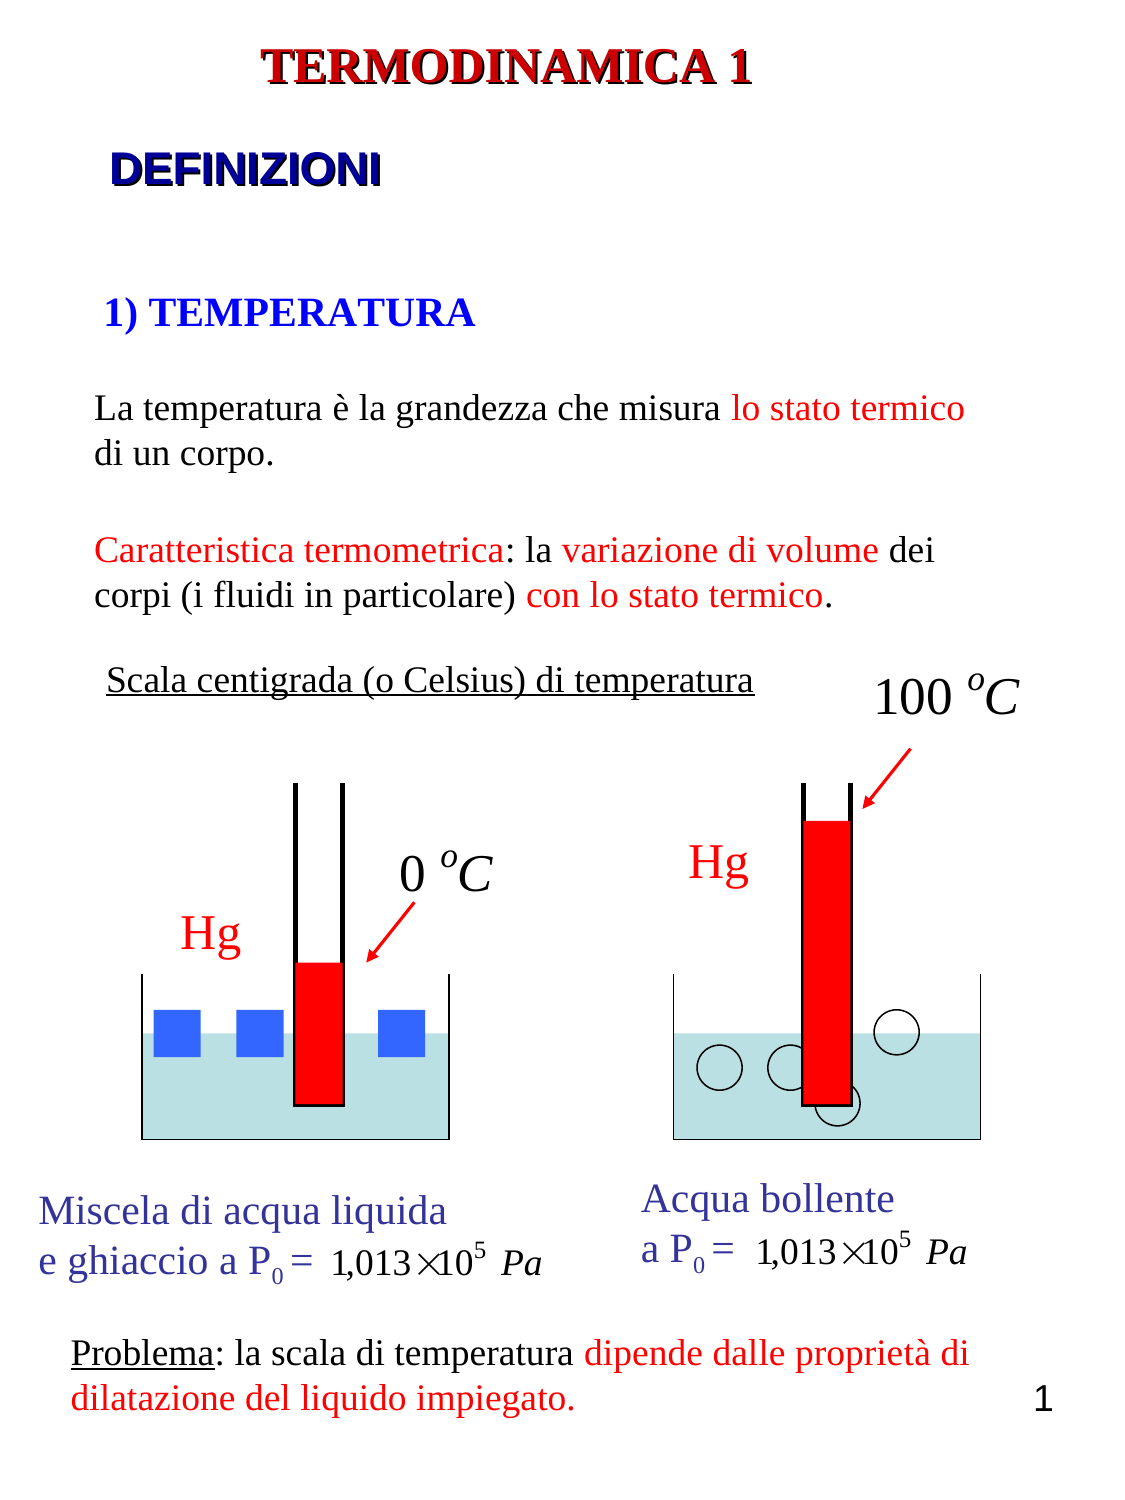

TERMODINAMICA 1
DEFINIZIONI
1) TEMPERATURA
La temperatura è la grandezza che misura lo stato termico
di un corpo.
Caratteristica termometrica: la variazione di volume dei
corpi (i fluidi in particolare) con lo stato termico.
Scala centigrada (o Celsius) di temperatura
Hg
Hg
Acqua bollente
a P0 =
Miscela di acqua liquida
e ghiaccio a P0 =
Problema: la scala di temperatura dipende dalle proprietà di
dilatazione del liquido impiegato.
P8 Calore
1